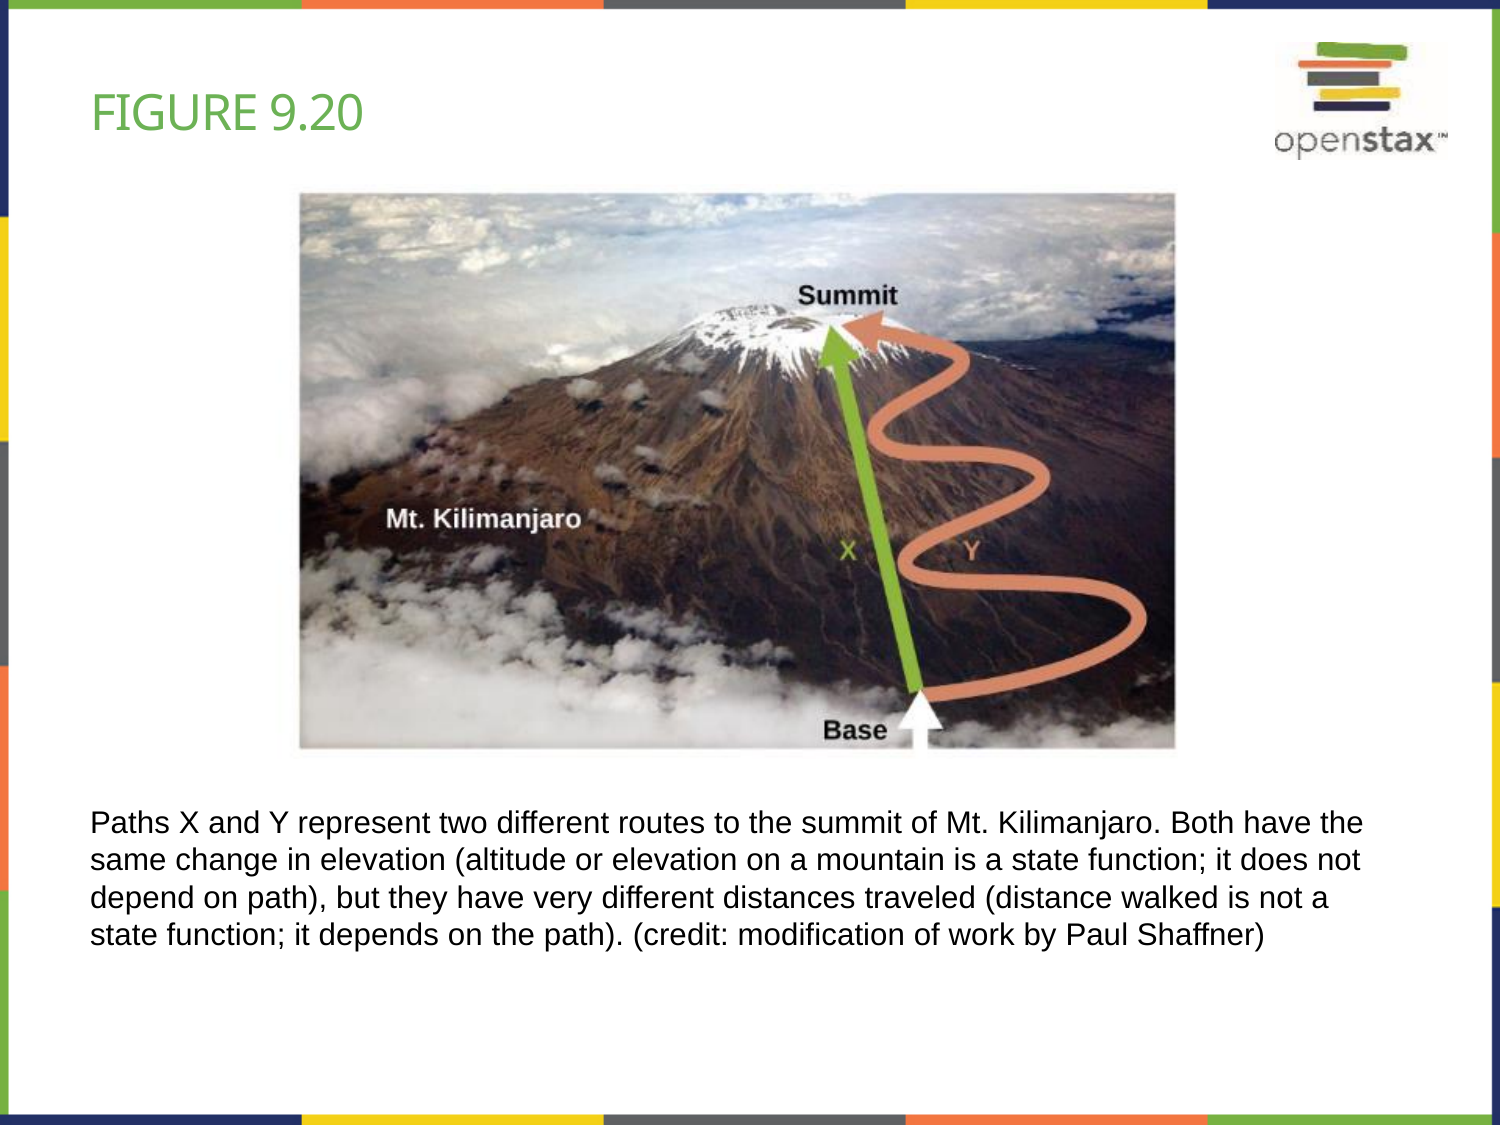

# Figure 9.20
Paths X and Y represent two different routes to the summit of Mt. Kilimanjaro. Both have the same change in elevation (altitude or elevation on a mountain is a state function; it does not depend on path), but they have very different distances traveled (distance walked is not a state function; it depends on the path). (credit: modification of work by Paul Shaffner)